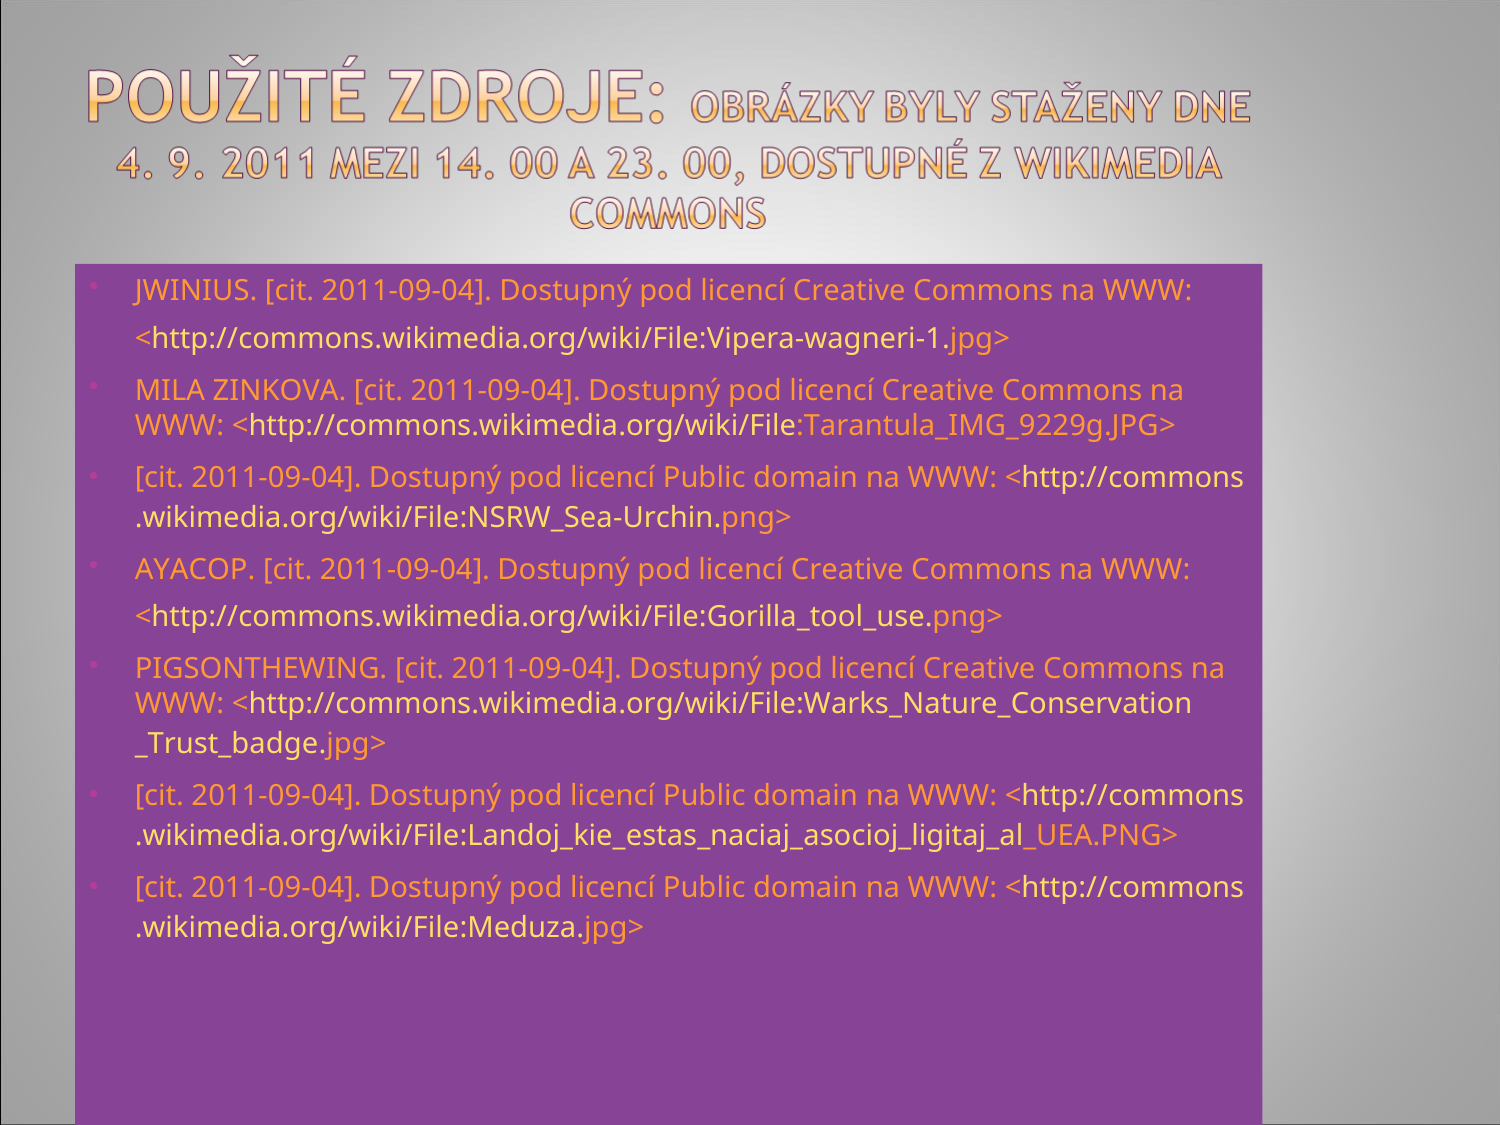

# JWINIUS. [cit. 2011-09-04]. Dostupný pod licencí Creative Commons na WWW:
<http://commons.wikimedia.org/wiki/File:Vipera-wagneri-1.jpg>
MILA ZINKOVA. [cit. 2011-09-04]. Dostupný pod licencí Creative Commons na WWW: <http://commons.wikimedia.org/wiki/File:Tarantula_IMG_9229g.JPG>
[cit. 2011-09-04]. Dostupný pod licencí Public domain na WWW: <http://commons.wikimedia.org/wiki/File:NSRW_Sea-Urchin.png>
AYACOP. [cit. 2011-09-04]. Dostupný pod licencí Creative Commons na WWW:
<http://commons.wikimedia.org/wiki/File:Gorilla_tool_use.png>
PIGSONTHEWING. [cit. 2011-09-04]. Dostupný pod licencí Creative Commons na WWW: <http://commons.wikimedia.org/wiki/File:Warks_Nature_Conservation_Trust_badge.jpg>
[cit. 2011-09-04]. Dostupný pod licencí Public domain na WWW: <http://commons.wikimedia.org/wiki/File:Landoj_kie_estas_naciaj_asocioj_ligitaj_al_UEA.PNG>
[cit. 2011-09-04]. Dostupný pod licencí Public domain na WWW: <http://commons.wikimedia.org/wiki/File:Meduza.jpg>